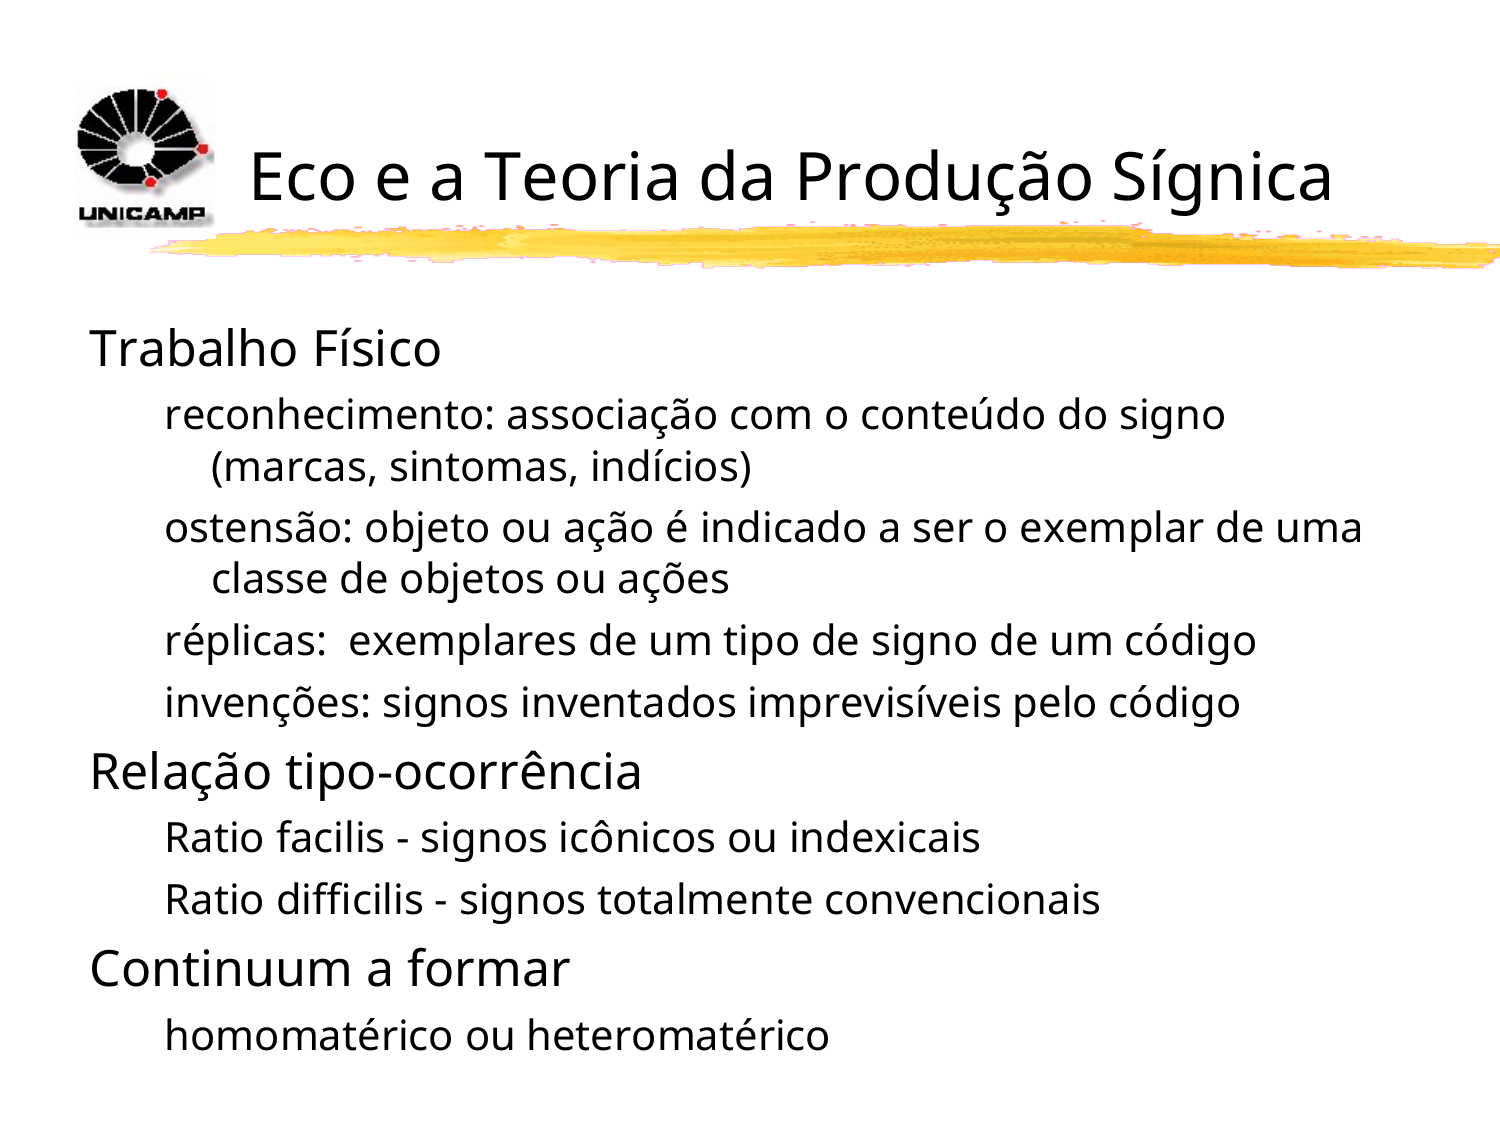

# Eco e a Teoria da Produção Sígnica
Trabalho Físico
reconhecimento: associação com o conteúdo do signo (marcas, sintomas, indícios)
ostensão: objeto ou ação é indicado a ser o exemplar de uma classe de objetos ou ações
réplicas: exemplares de um tipo de signo de um código
invenções: signos inventados imprevisíveis pelo código
Relação tipo-ocorrência
Ratio facilis - signos icônicos ou indexicais
Ratio difficilis - signos totalmente convencionais
Continuum a formar
homomatérico ou heteromatérico